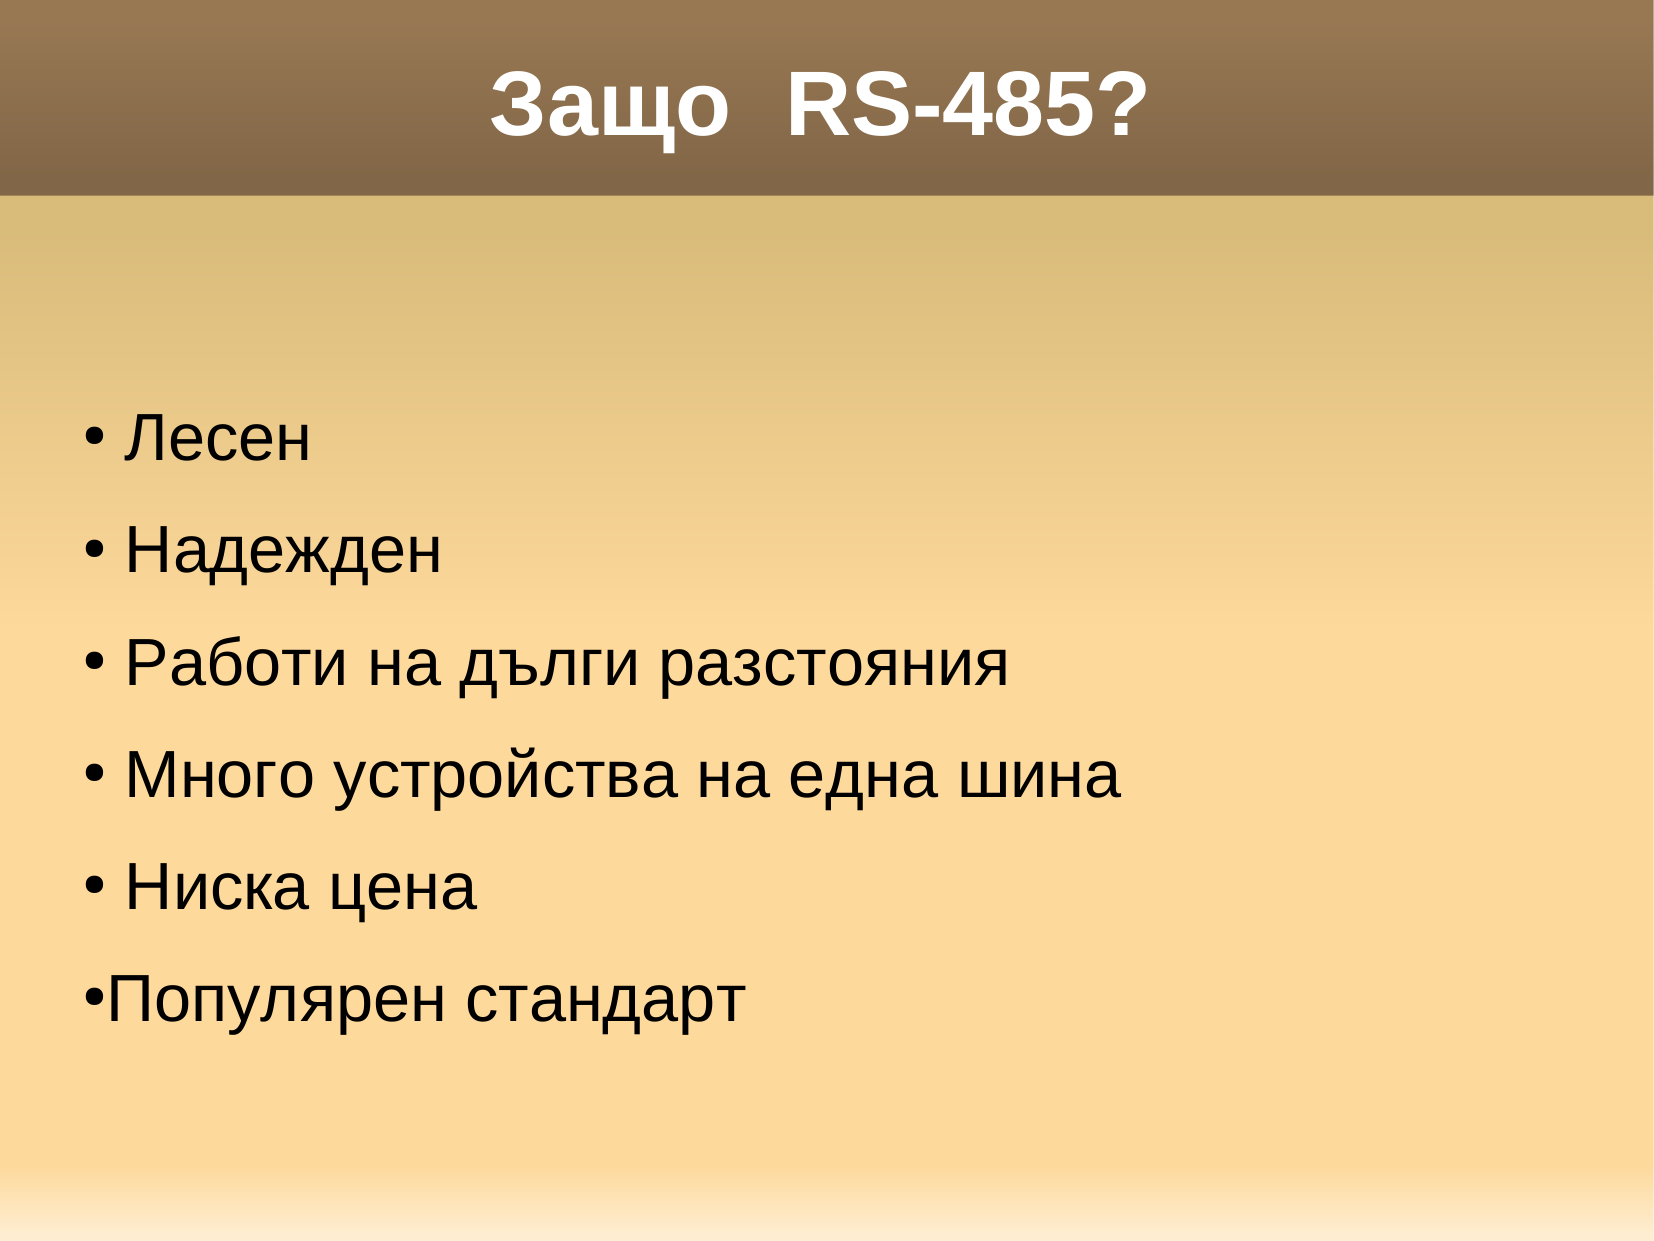

# Защо 	RS-485?
 Лесен
 Надежден
 Работи на дълги разстояния
 Много устройства на една шина
 Ниска цена
Популярен стандарт